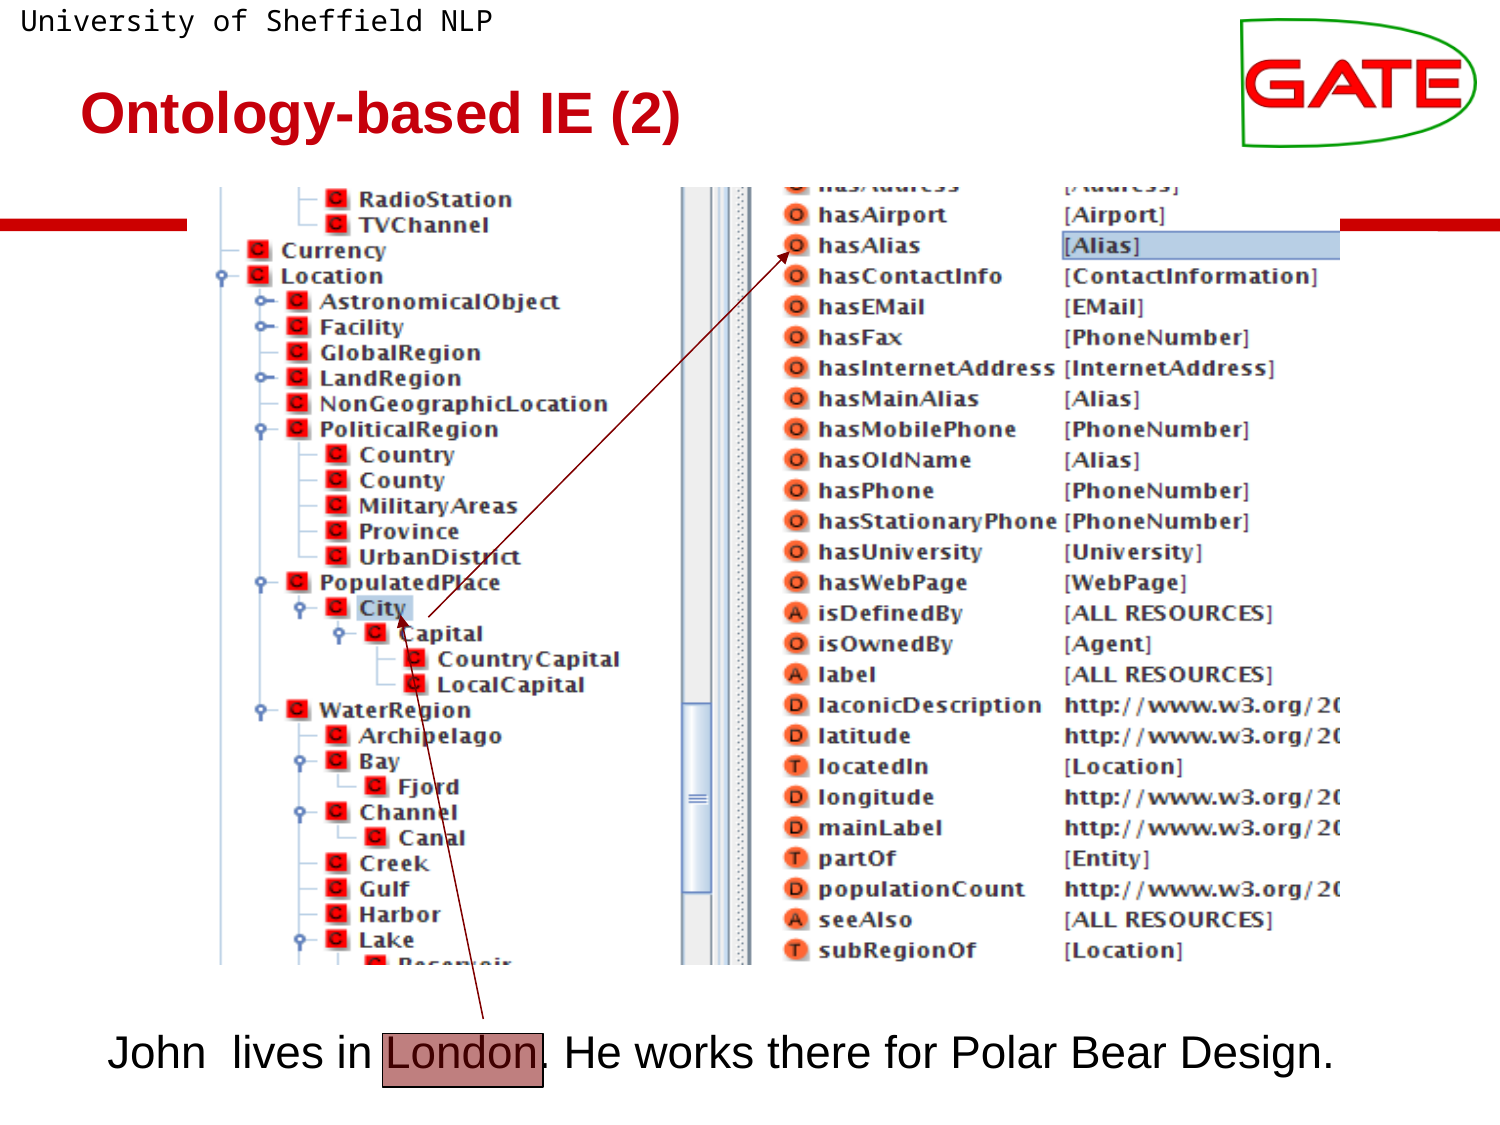

# Ontology-based IE (2)
John lives in London. He works there for Polar Bear Design.